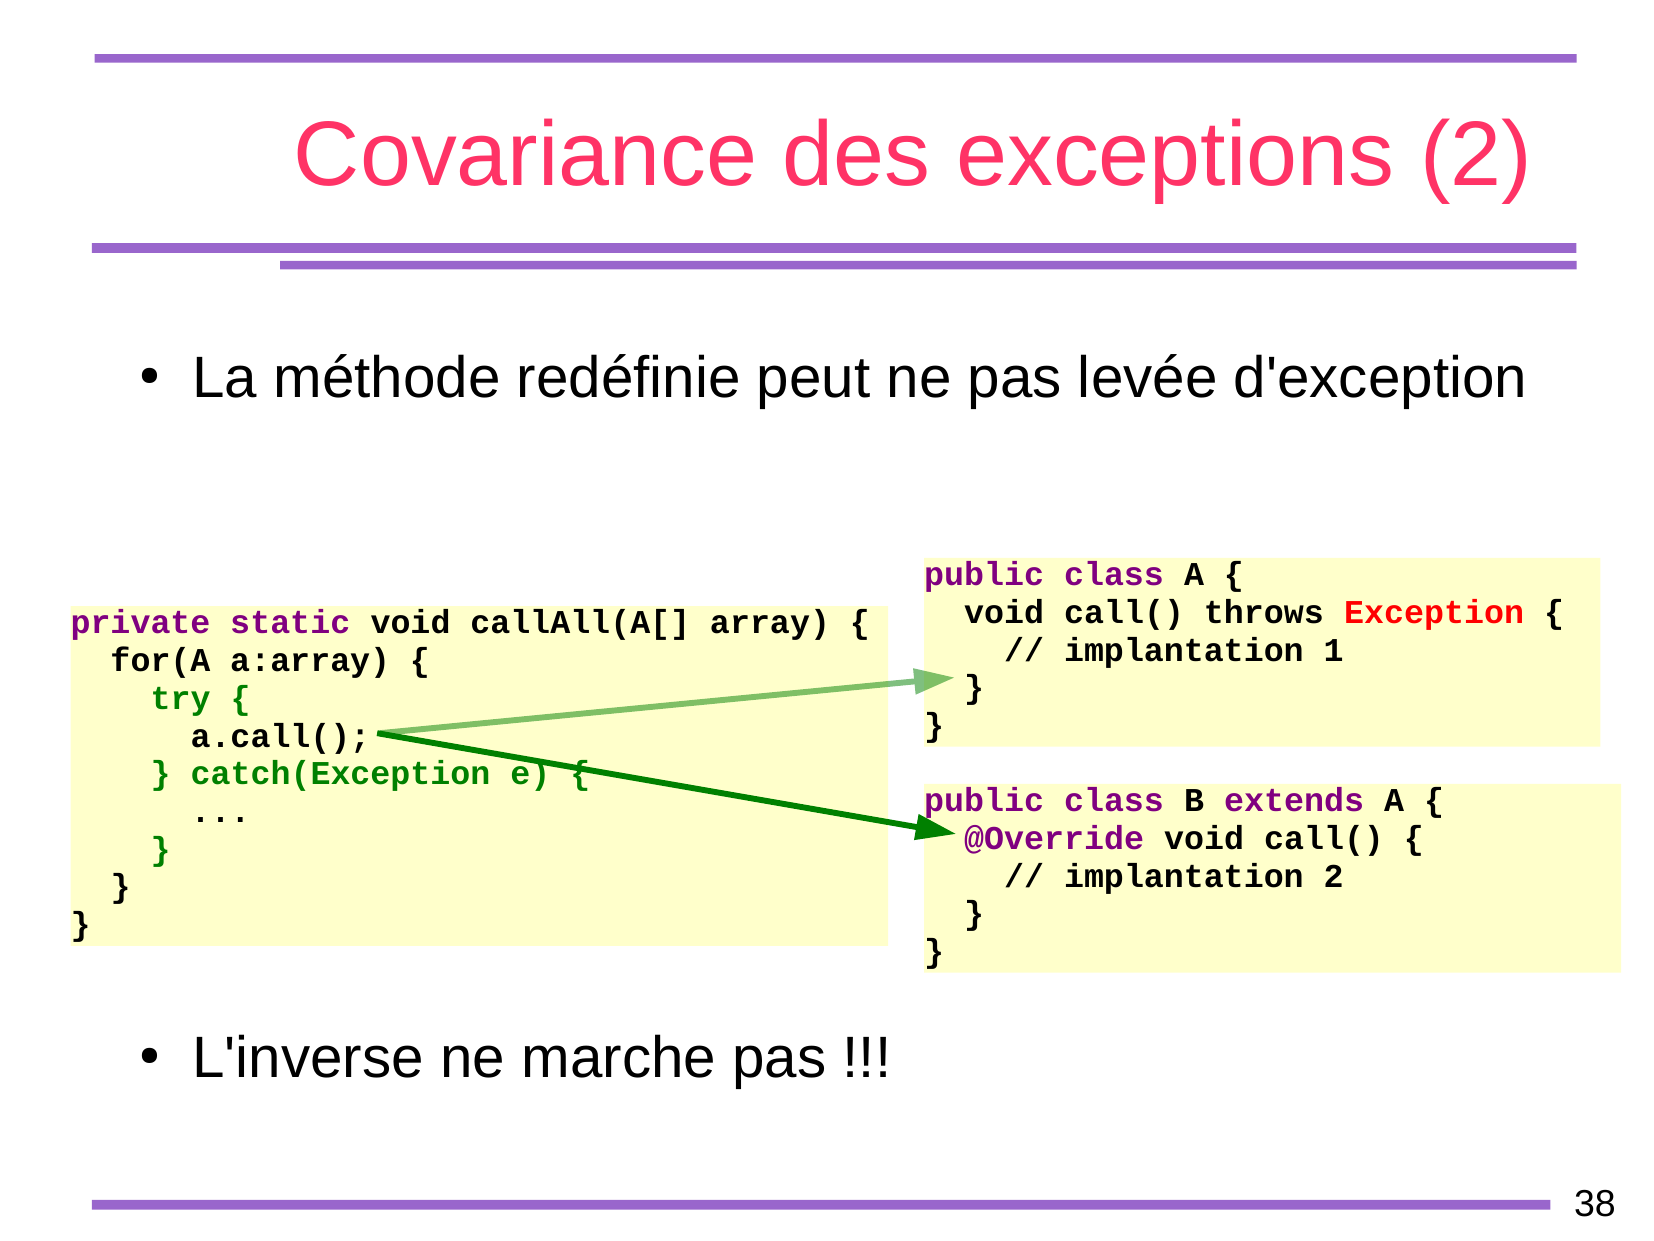

# Covariance des exceptions (2)
La méthode redéfinie peut ne pas levée d'exception
L'inverse ne marche pas !!!
public class A {
 void call() throws Exception {
 // implantation 1
 }
}
private static void callAll(A[] array) {
 for(A a:array) {
 try {
 a.call();
 } catch(Exception e) {
 ...
 }
 }
}
public class B extends A {
 @Override void call() {
 // implantation 2
 }
}